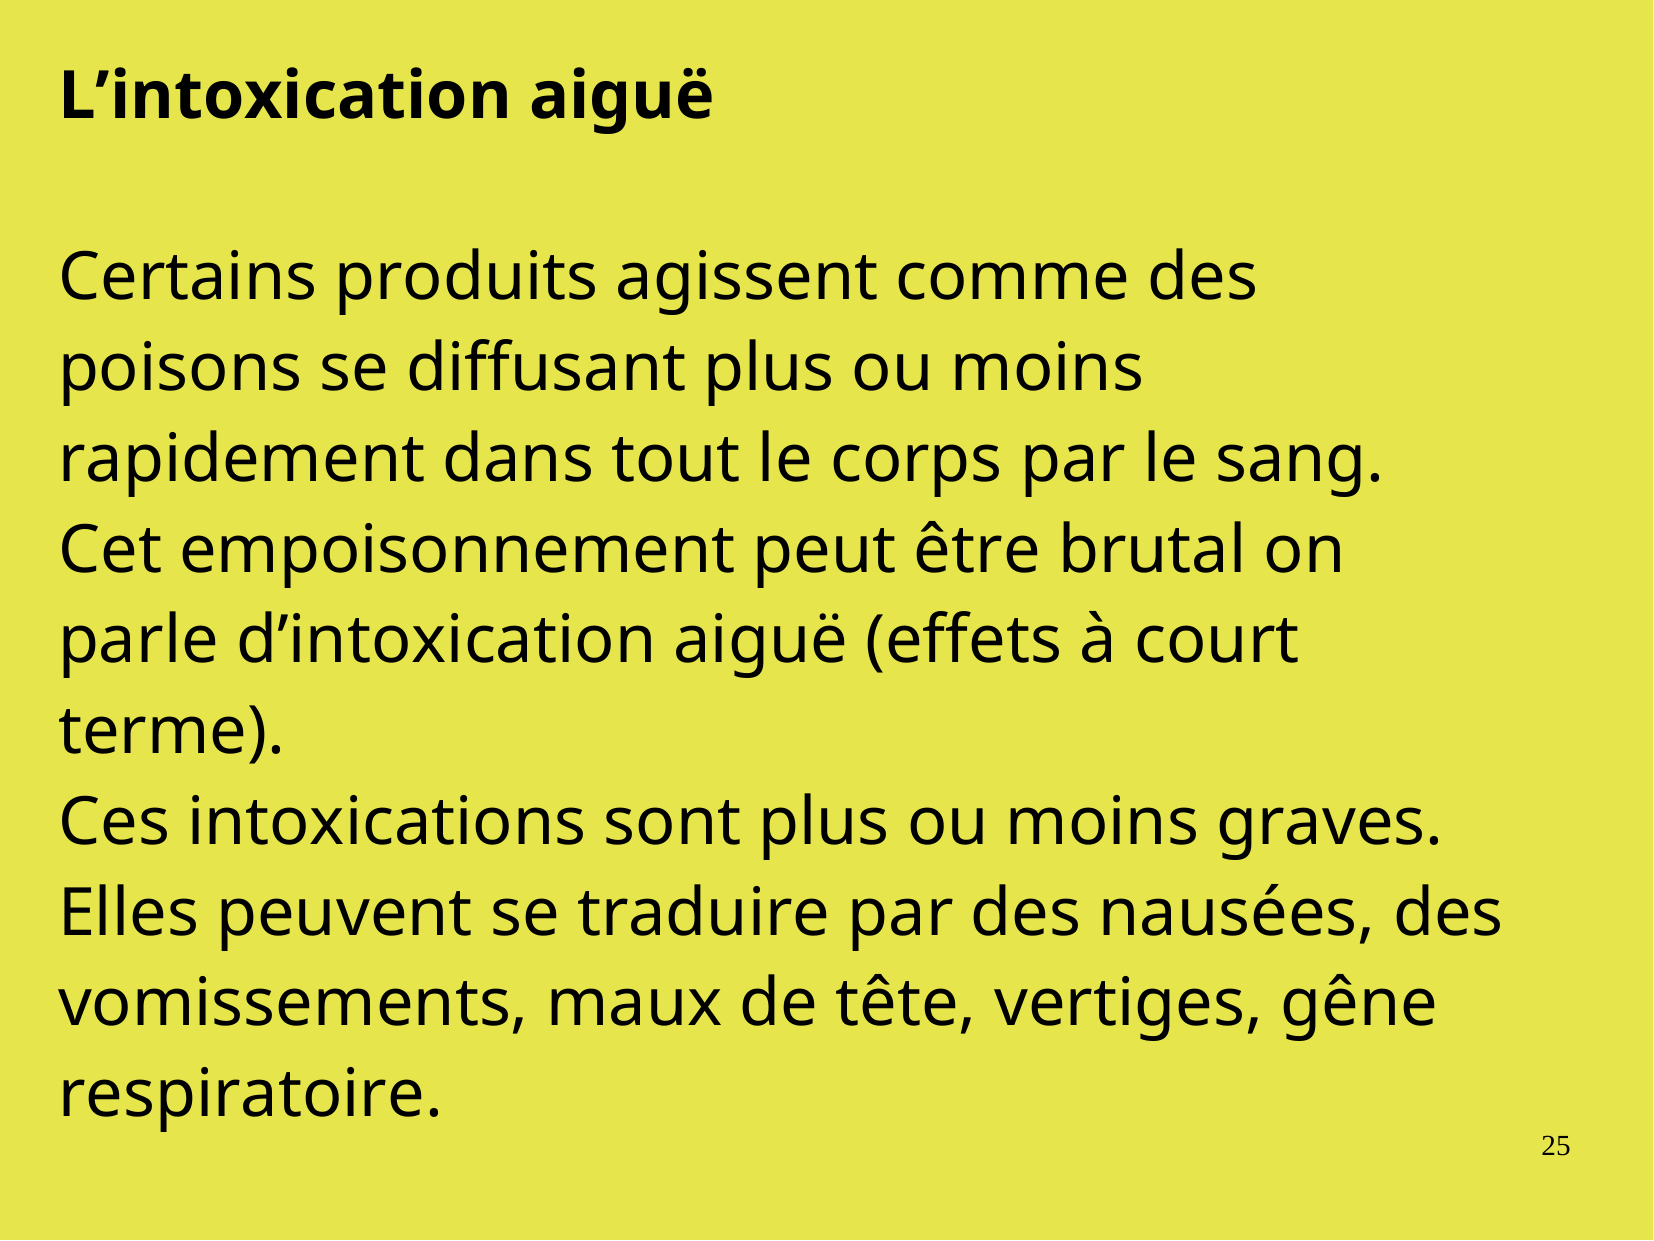

L’intoxication aiguë
Certains produits agissent comme des poisons se diffusant plus ou moins rapidement dans tout le corps par le sang.
Cet empoisonnement peut être brutal on parle d’intoxication aiguë (effets à court terme).
Ces intoxications sont plus ou moins graves. Elles peuvent se traduire par des nausées, des vomissements, maux de tête, vertiges, gêne respiratoire.
25